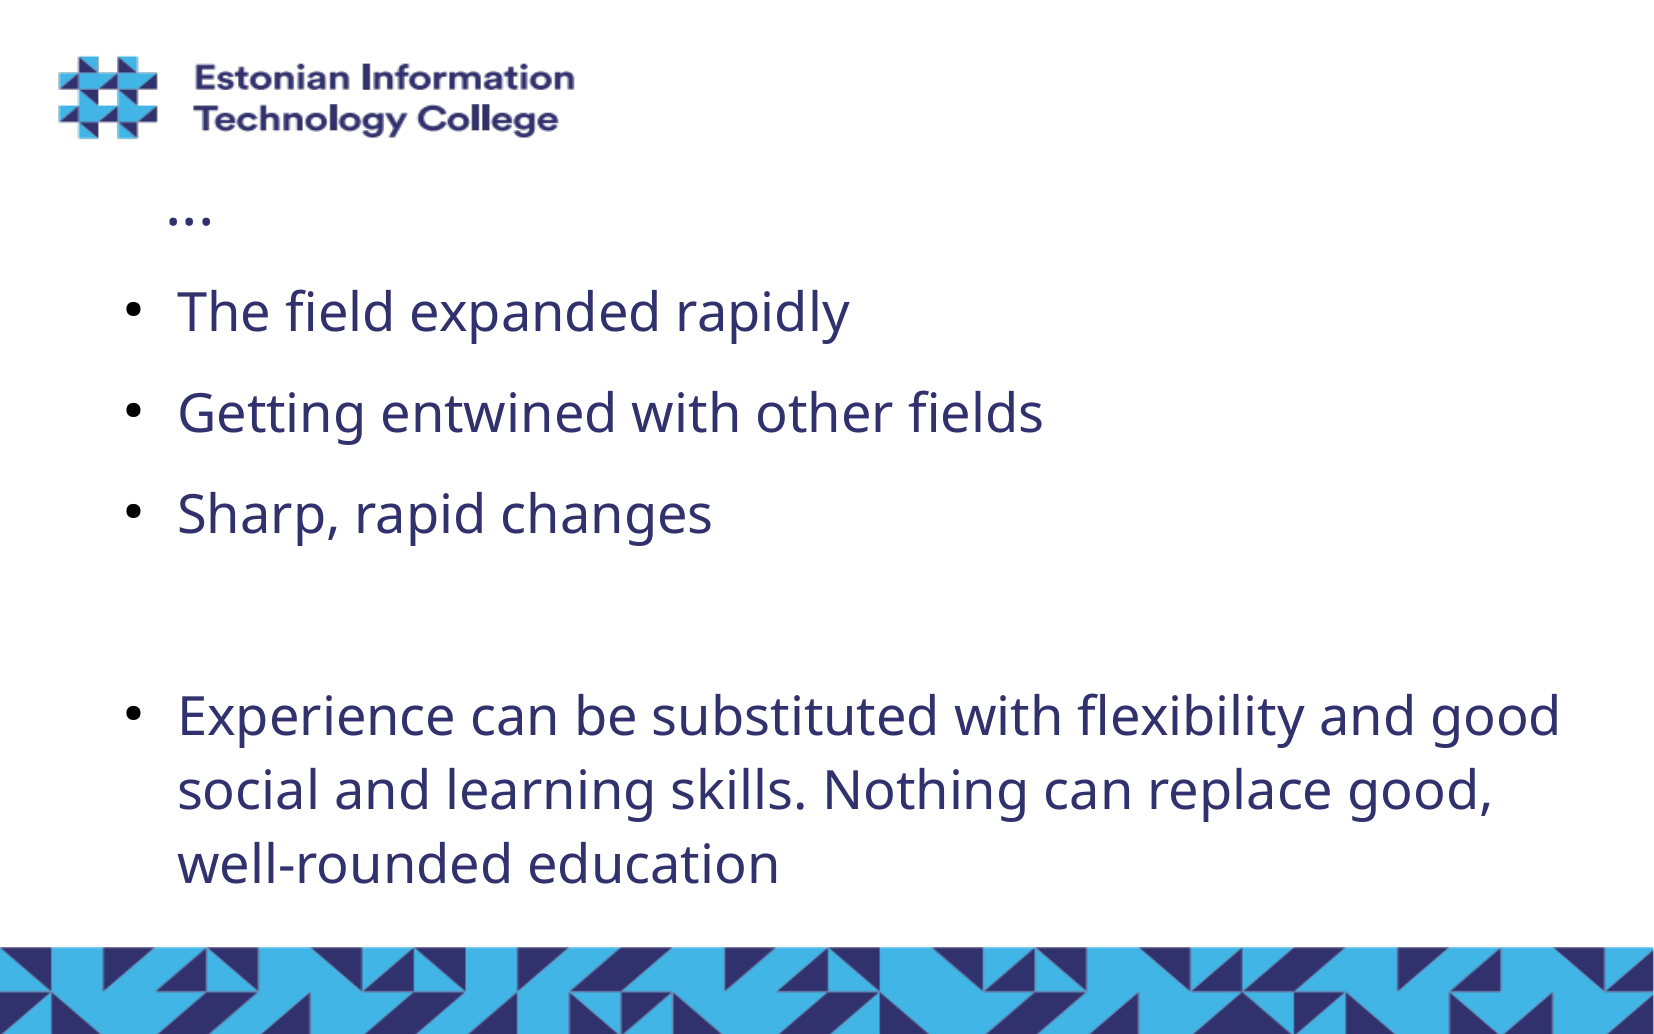

# ...
The field expanded rapidly
Getting entwined with other fields
Sharp, rapid changes
Experience can be substituted with flexibility and good social and learning skills. Nothing can replace good, well-rounded education